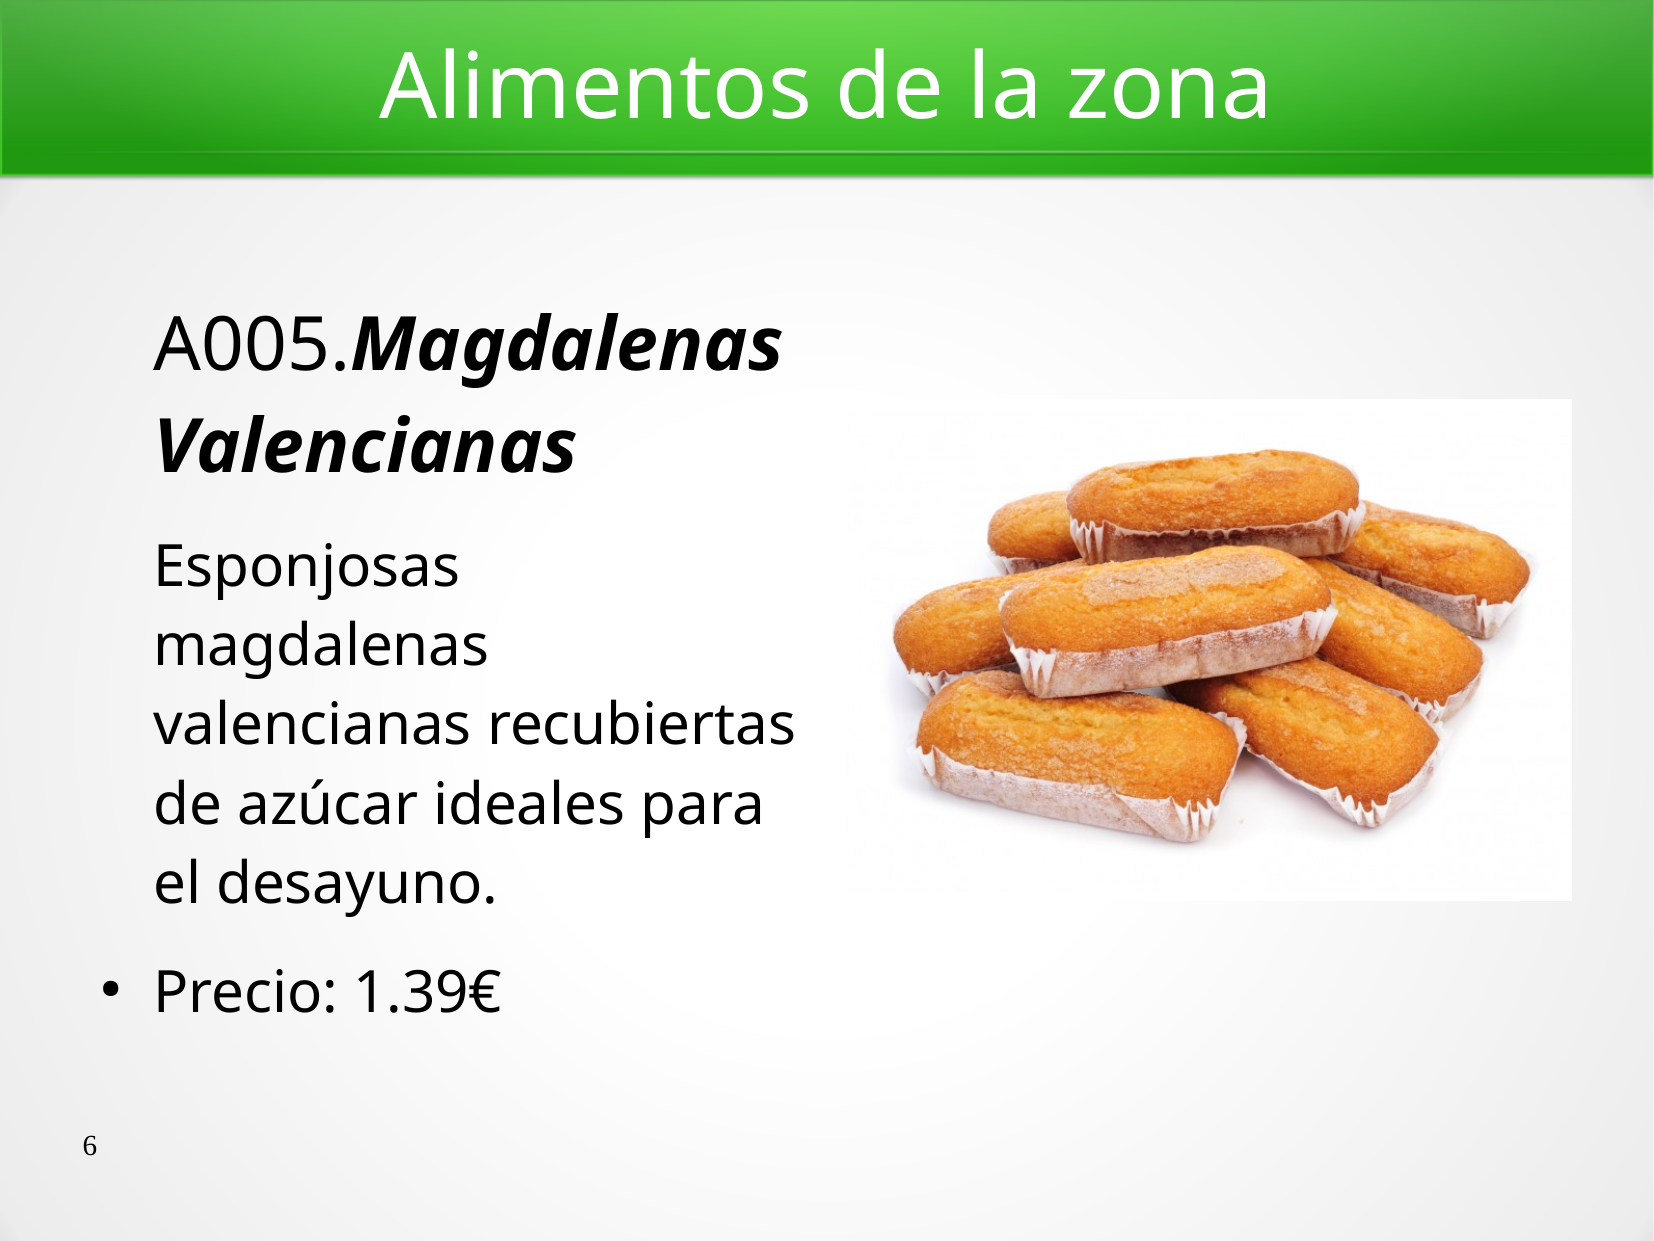

# Alimentos de la zona
A005.Magdalenas Valencianas
Esponjosas magdalenas valencianas recubiertas de azúcar ideales para el desayuno.
Precio: 1.39€
6